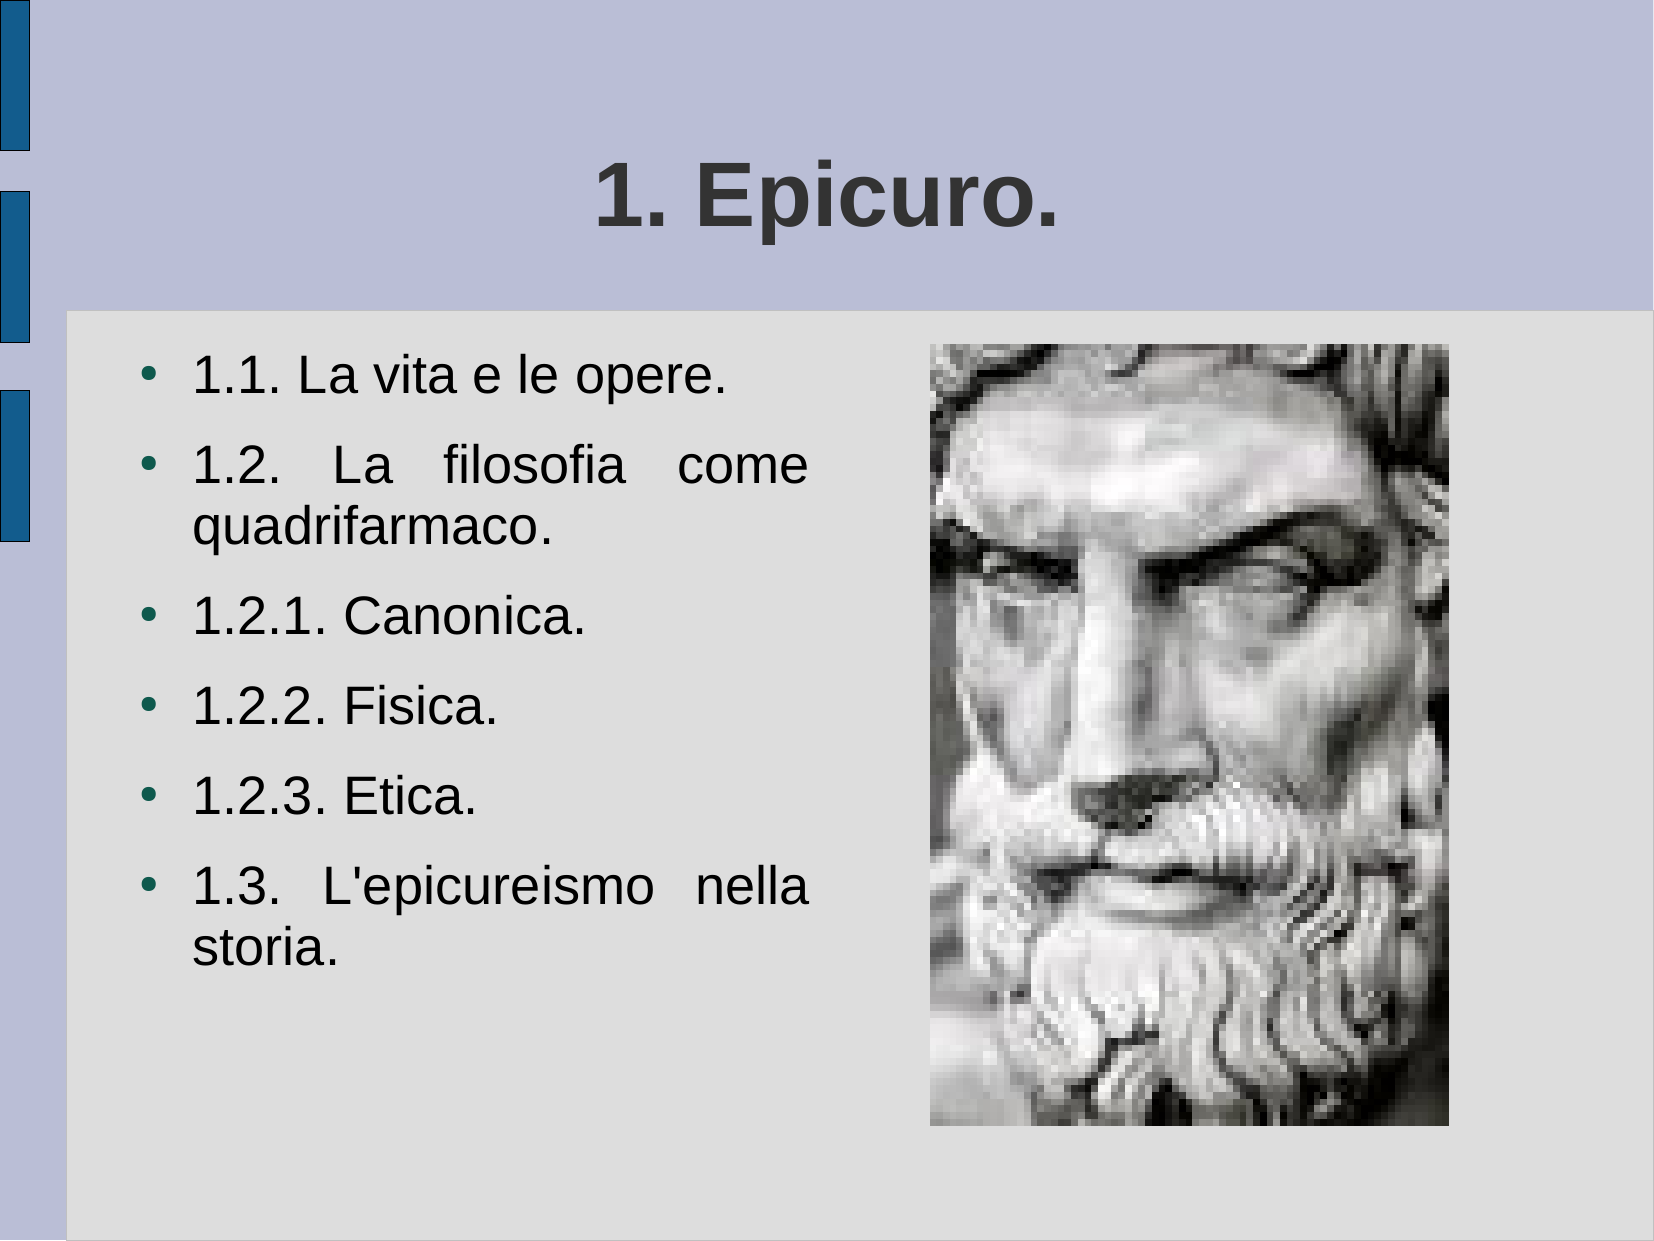

# 1. Epicuro.
1.1. La vita e le opere.
1.2. La filosofia come quadrifarmaco.
1.2.1. Canonica.
1.2.2. Fisica.
1.2.3. Etica.
1.3. L'epicureismo nella storia.